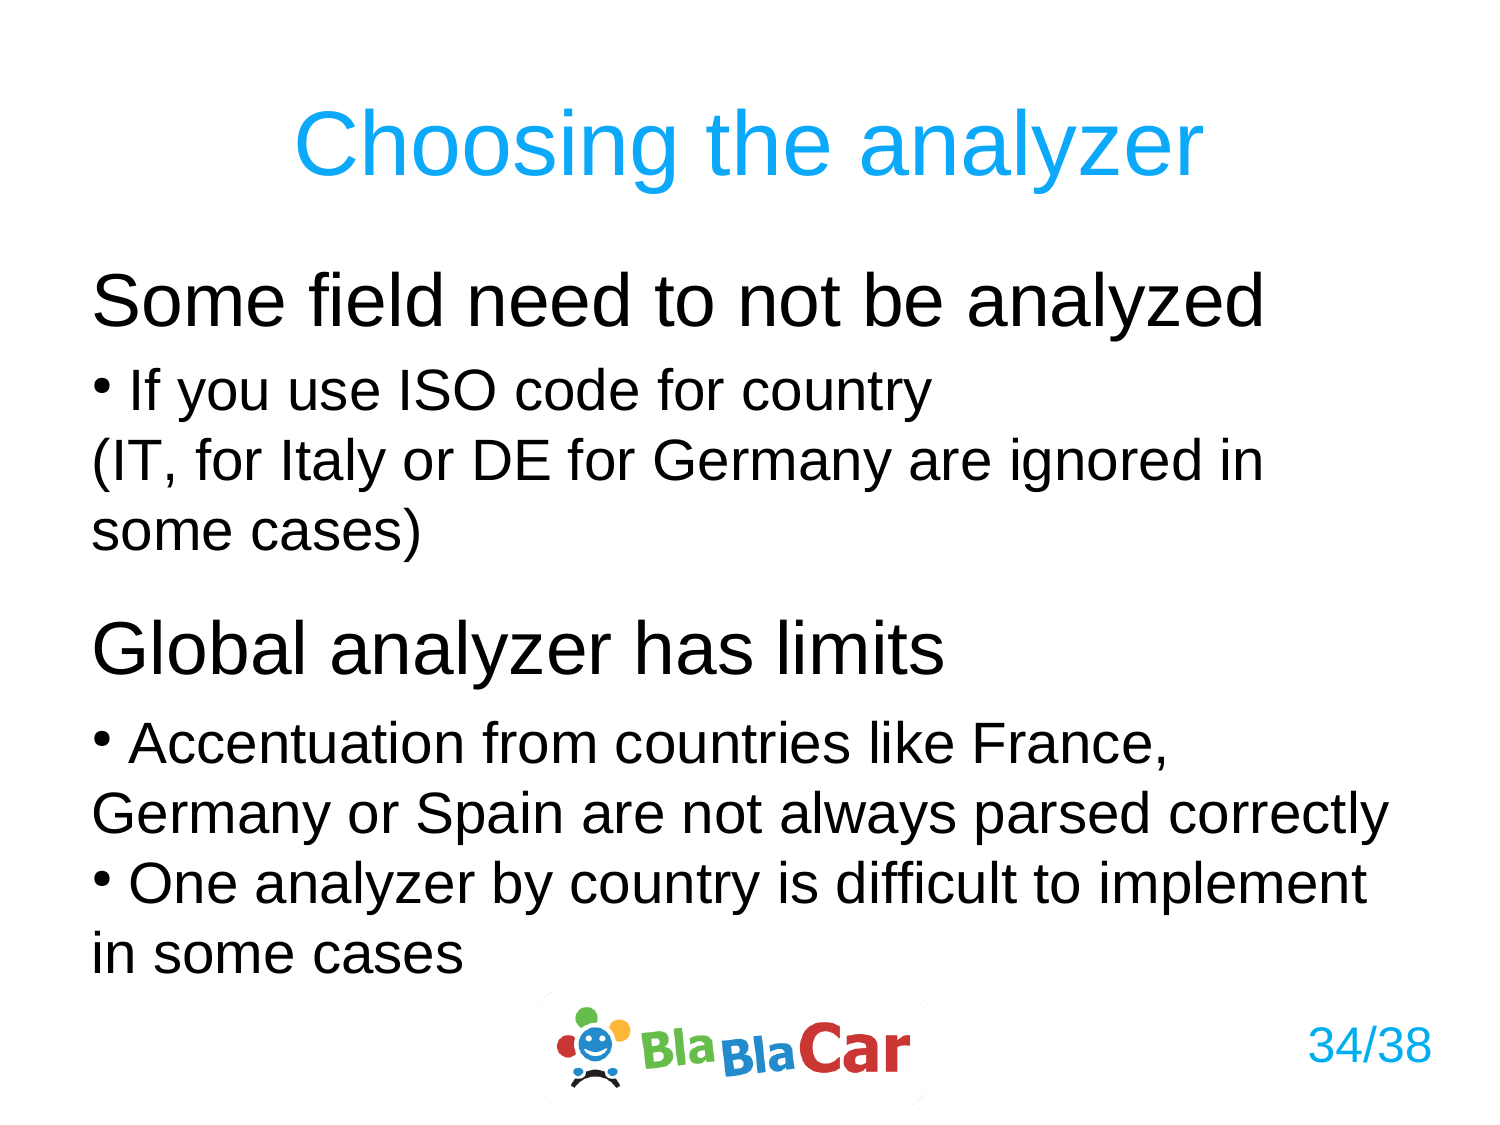

# Choosing the analyzer
Some field need to not be analyzed
 If you use ISO code for country
(IT, for Italy or DE for Germany are ignored in some cases)
Global analyzer has limits
 Accentuation from countries like France, Germany or Spain are not always parsed correctly
 One analyzer by country is difficult to implement in some cases